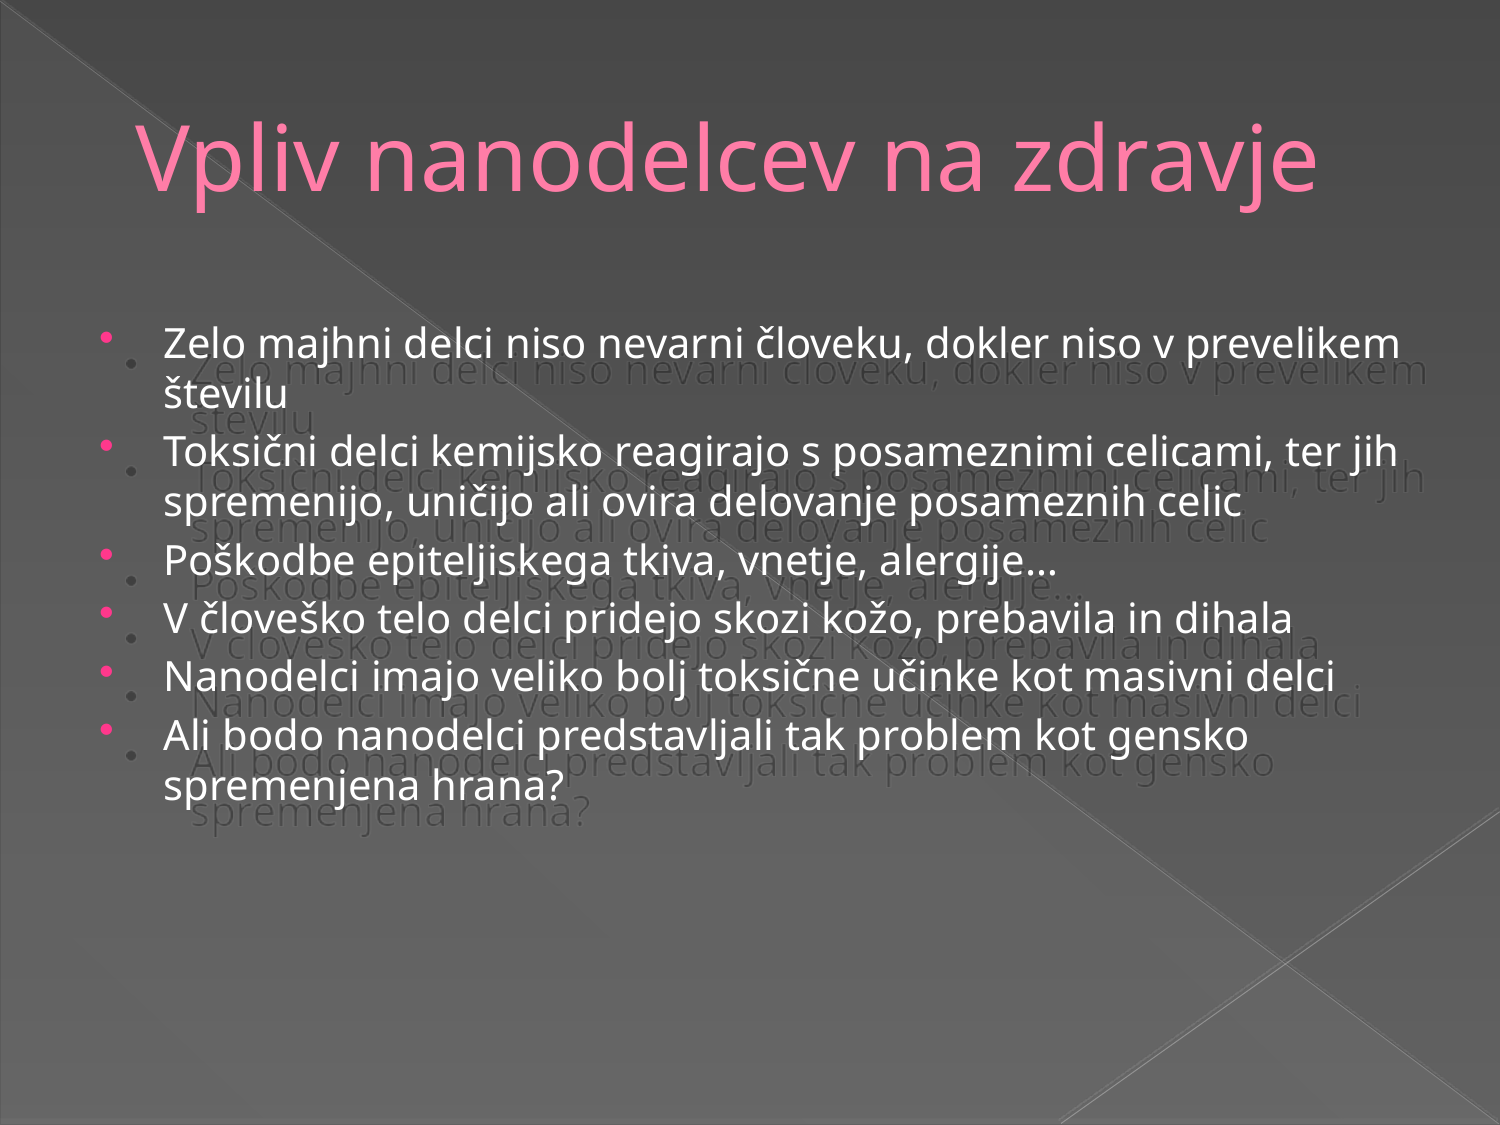

# Vpliv nanodelcev na zdravje
Zelo majhni delci niso nevarni človeku, dokler niso v prevelikem številu
Toksični delci kemijsko reagirajo s posameznimi celicami, ter jih spremenijo, uničijo ali ovira delovanje posameznih celic
Poškodbe epiteljiskega tkiva, vnetje, alergije…
V človeško telo delci pridejo skozi kožo, prebavila in dihala
Nanodelci imajo veliko bolj toksične učinke kot masivni delci
Ali bodo nanodelci predstavljali tak problem kot gensko spremenjena hrana?